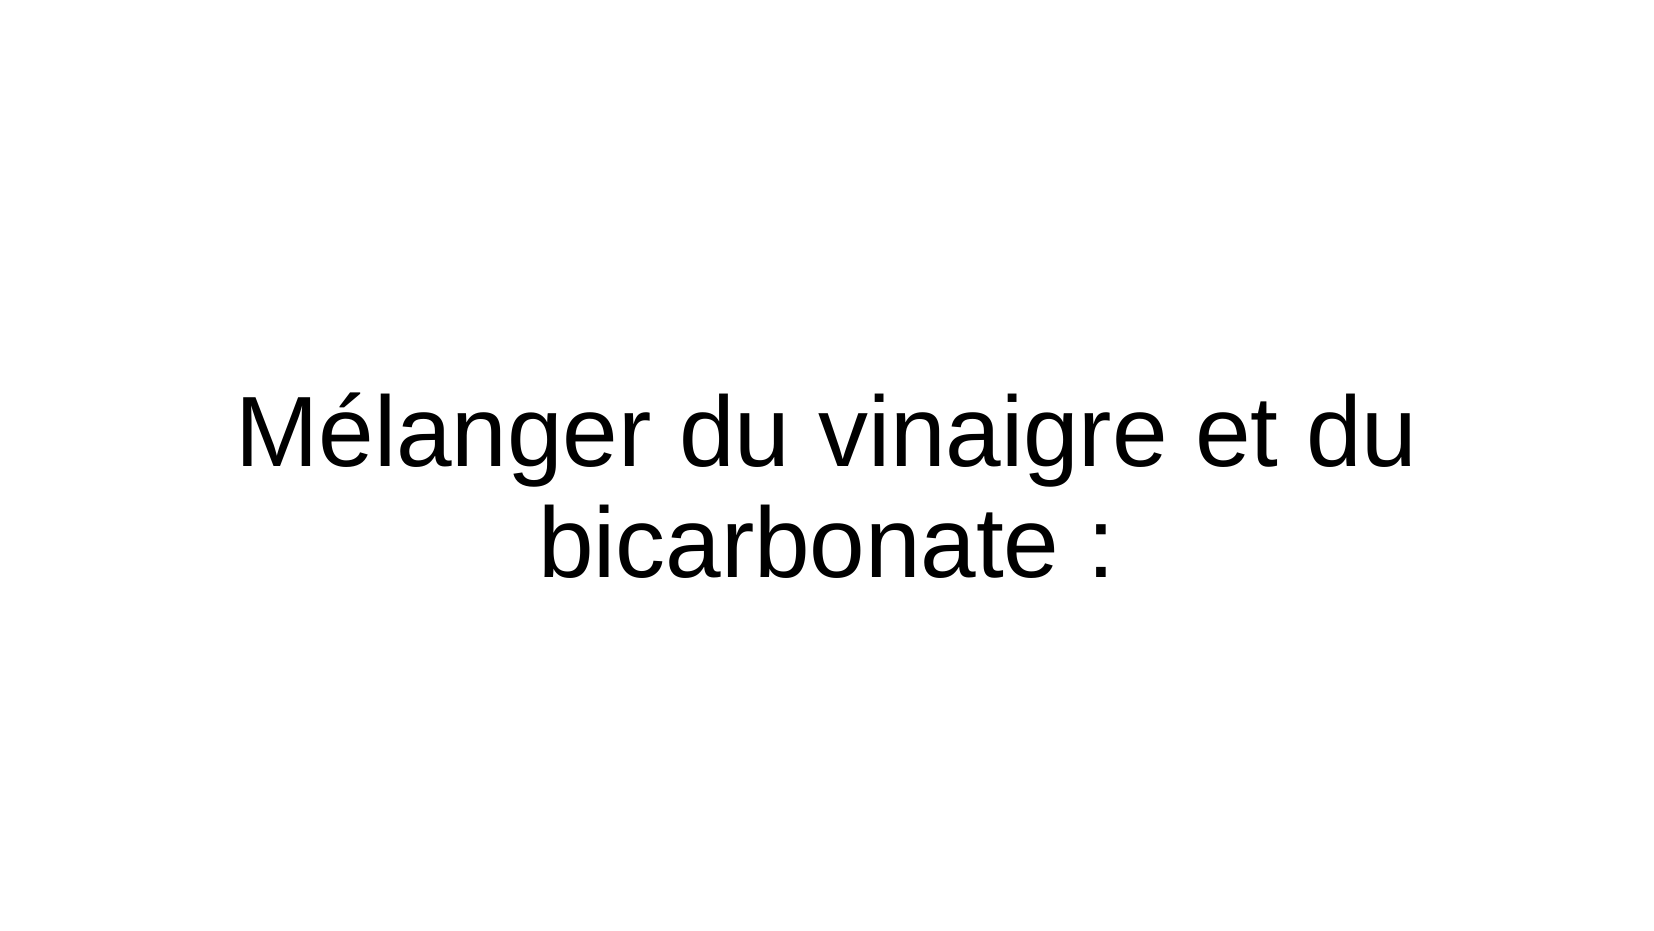

# Mélanger du vinaigre et du bicarbonate :